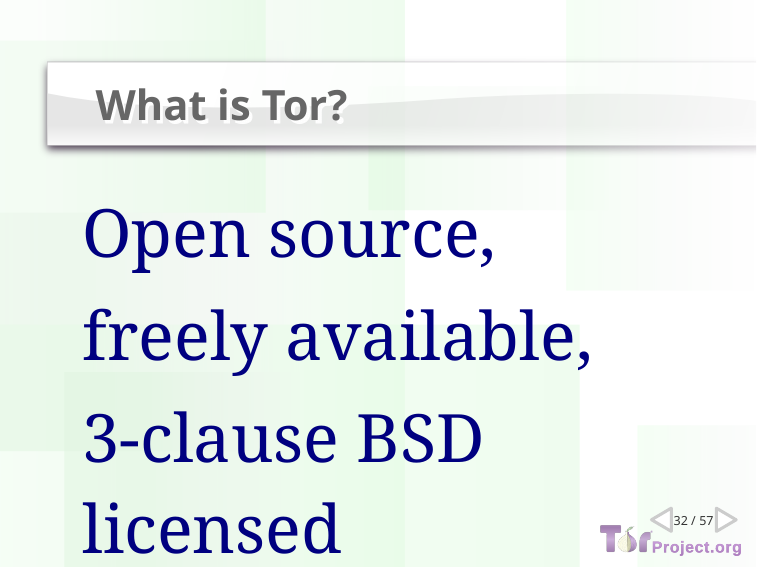

What is Tor?
Open source,
freely available,
3-clause BSD licensed